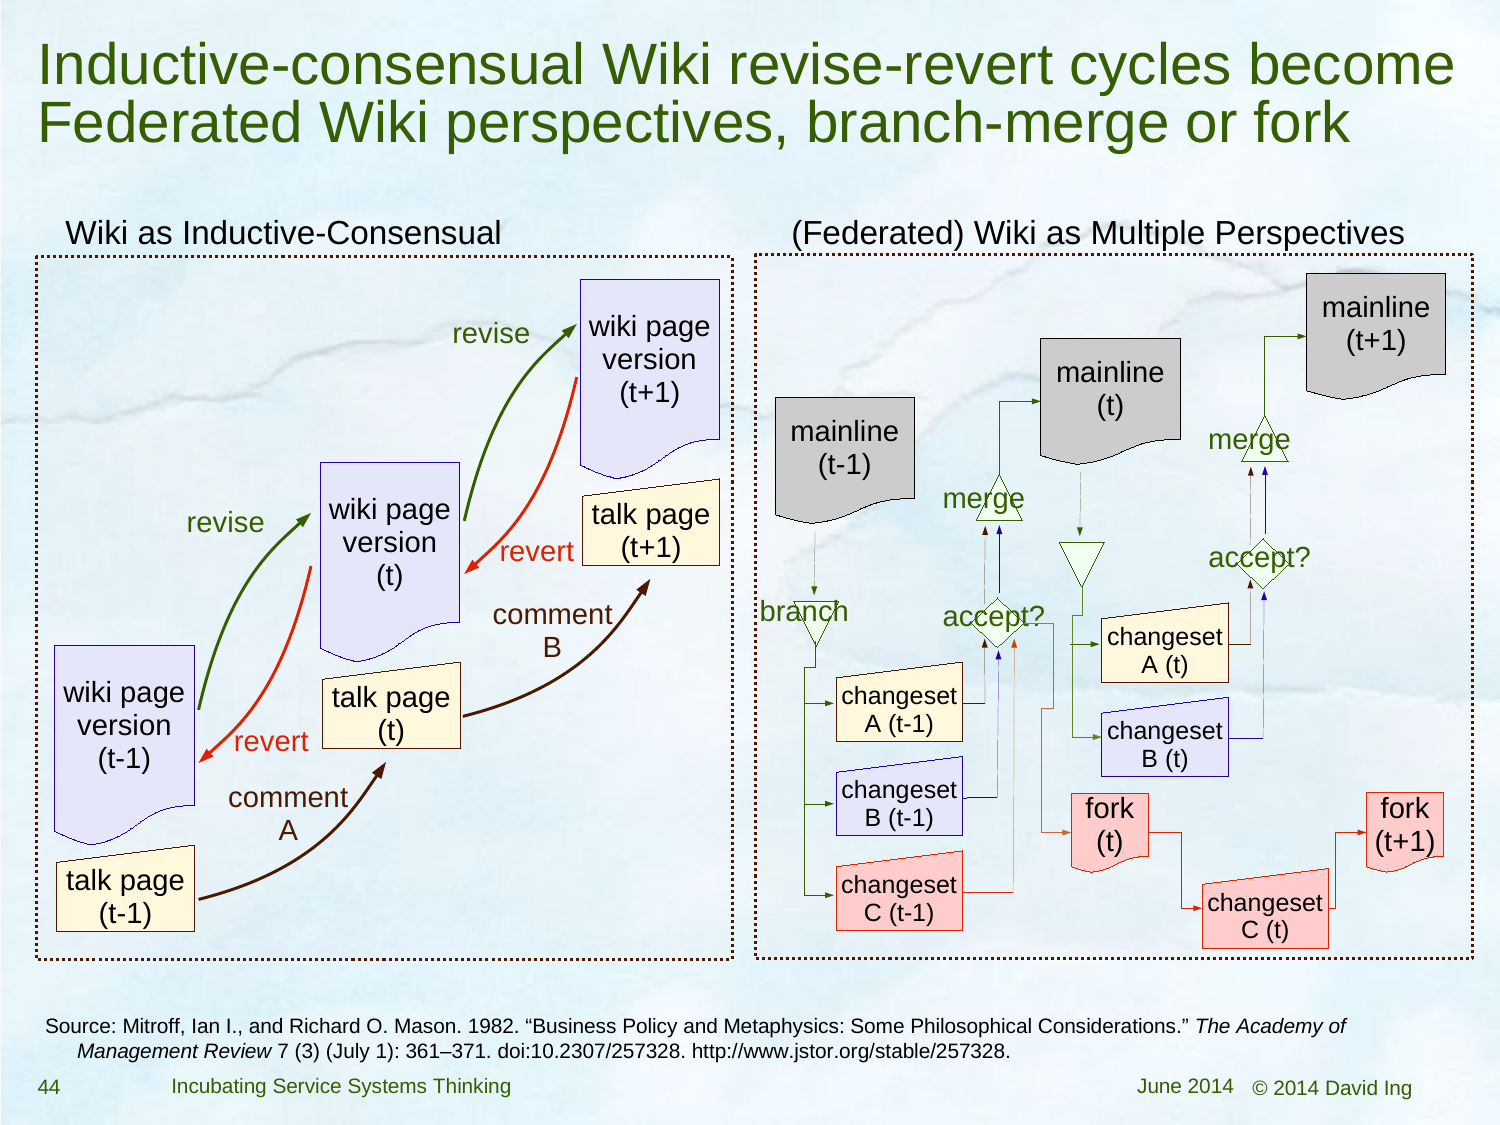

# Inductive-consensual Wiki revise-revert cycles become Federated Wiki perspectives, branch-merge or fork
Wiki as Inductive-Consensual
(Federated) Wiki as Multiple Perspectives
mainline
(t+1)
wiki page
version
(t+1)
revise
mainline
(t)
mainline
(t-1)
merge
wiki page
version
(t)
merge
talk page
(t+1)
revise
revert
accept?
branch
comment
B
accept?
changeset
A (t)
wiki page
version
(t-1)
changeset
A (t-1)
talk page
(t)
changeset
B (t)
revert
changeset
B (t-1)
comment
A
fork
(t+1)
fork
(t)
talk page
(t-1)
changeset
C (t-1)
changeset
C (t)
Source: Mitroff, Ian I., and Richard O. Mason. 1982. “Business Policy and Metaphysics: Some Philosophical Considerations.” The Academy of Management Review 7 (3) (July 1): 361–371. doi:10.2307/257328. http://www.jstor.org/stable/257328.
-
Incubating Service Systems Thinking
June 2014
44